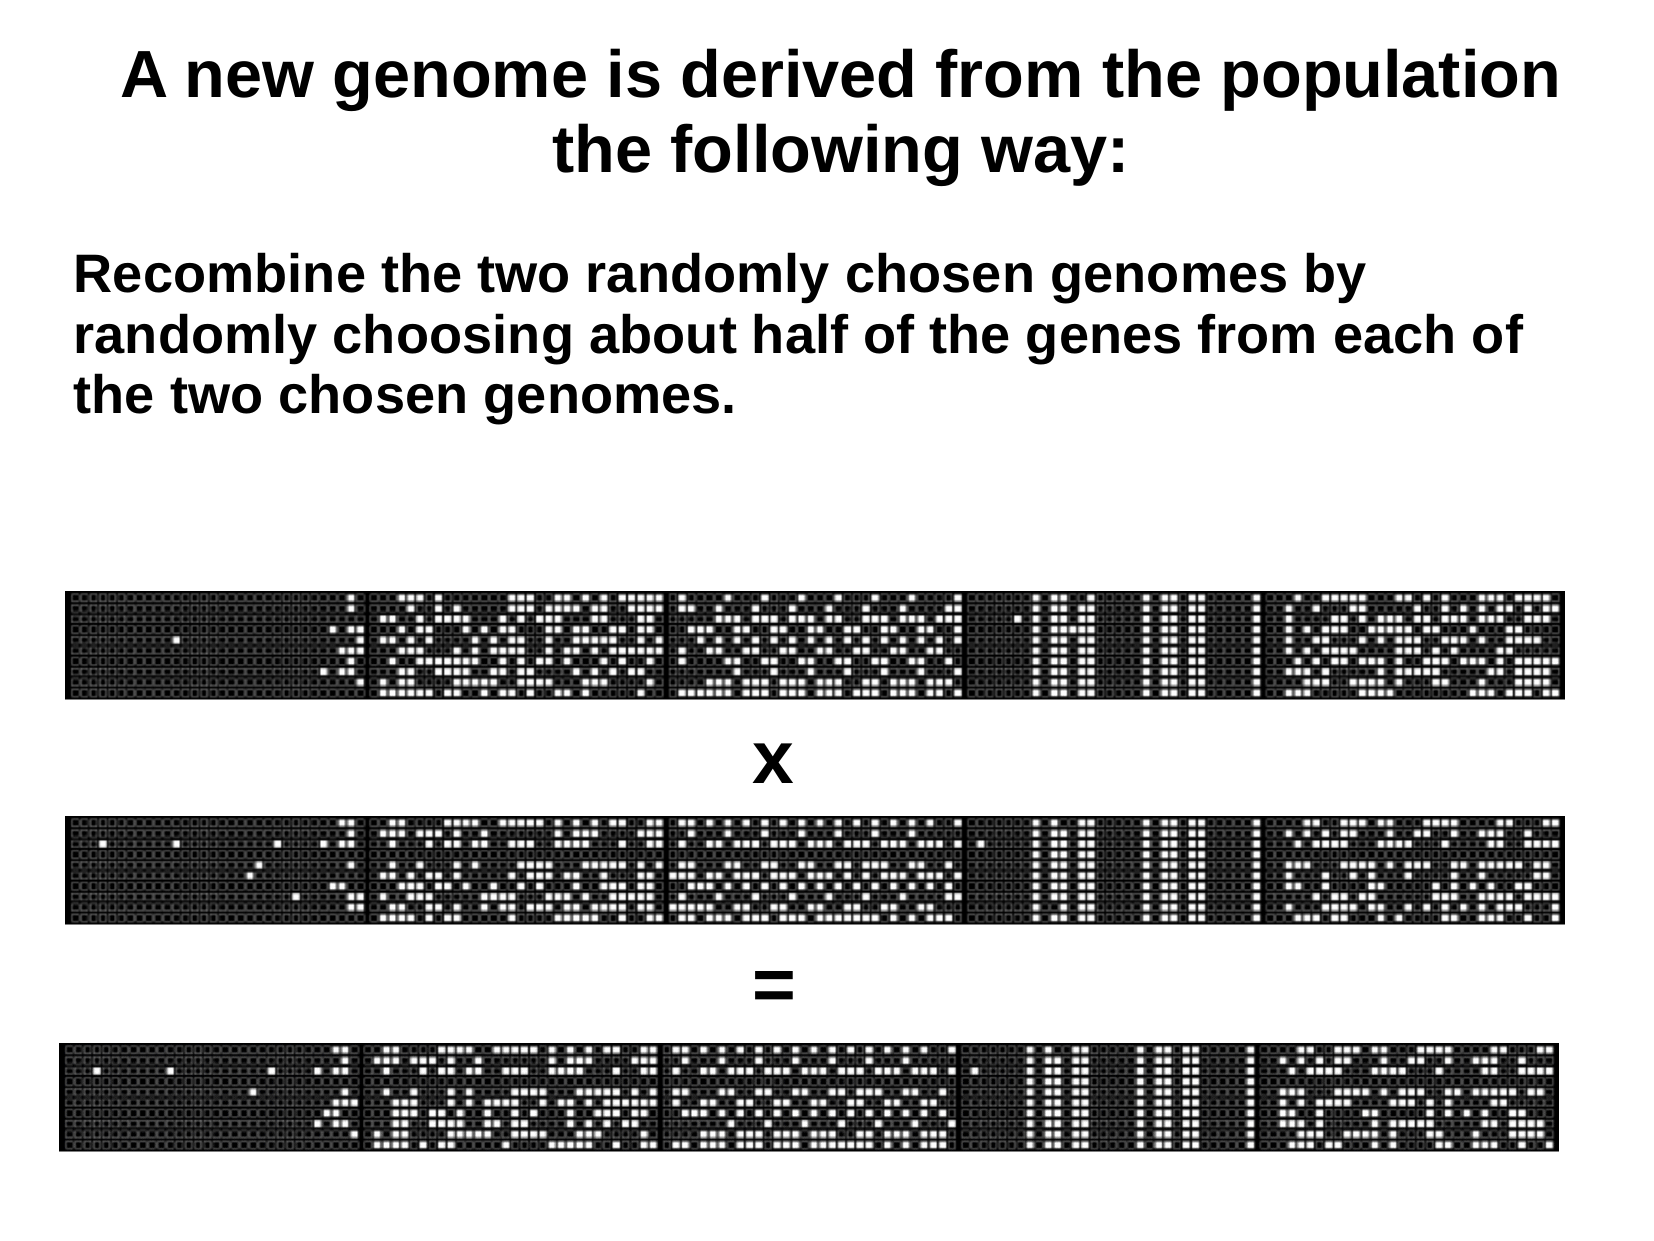

A new genome is derived from the population
the following way:
Recombine the two randomly chosen genomes by randomly choosing about half of the genes from each of the two chosen genomes.
x
=